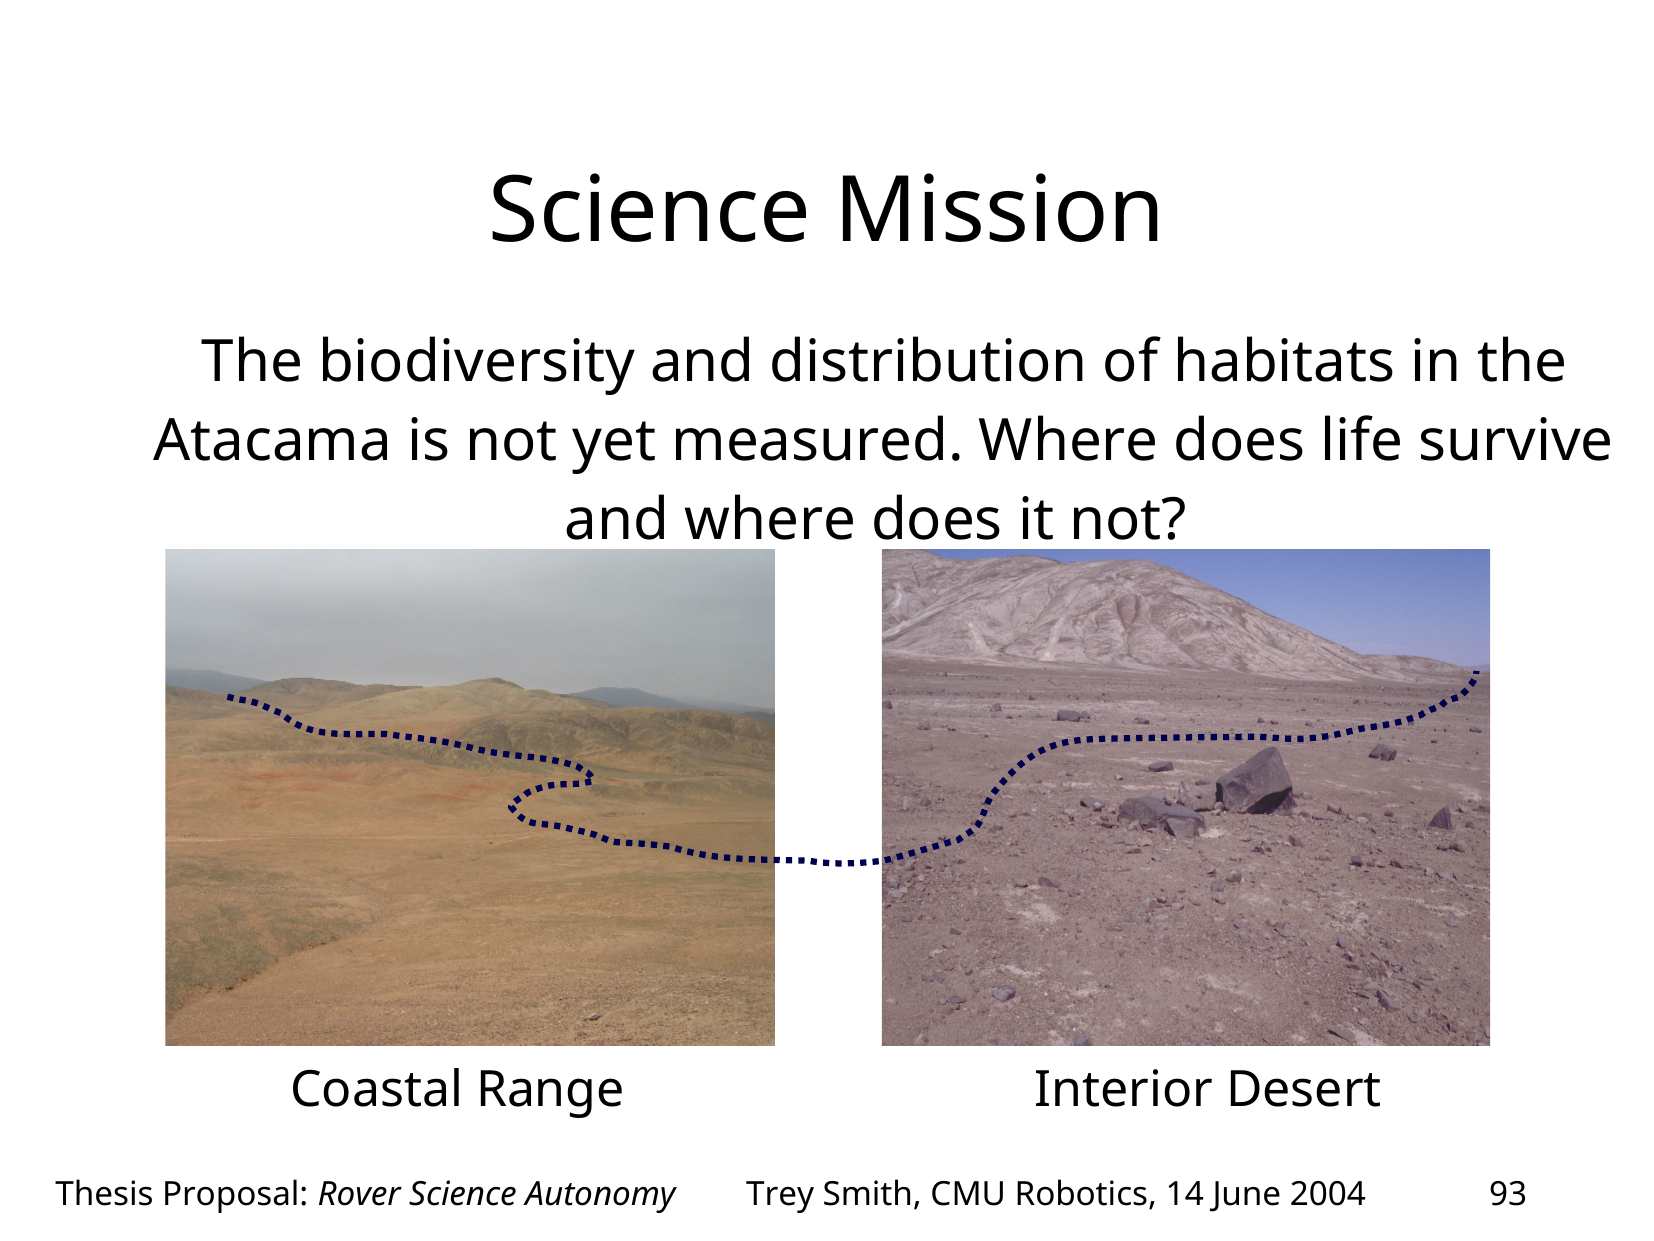

# Science Mission
The biodiversity and distribution of habitats in the Atacama is not yet measured. Where does life survive and where does it not?
Coastal Range
Interior Desert